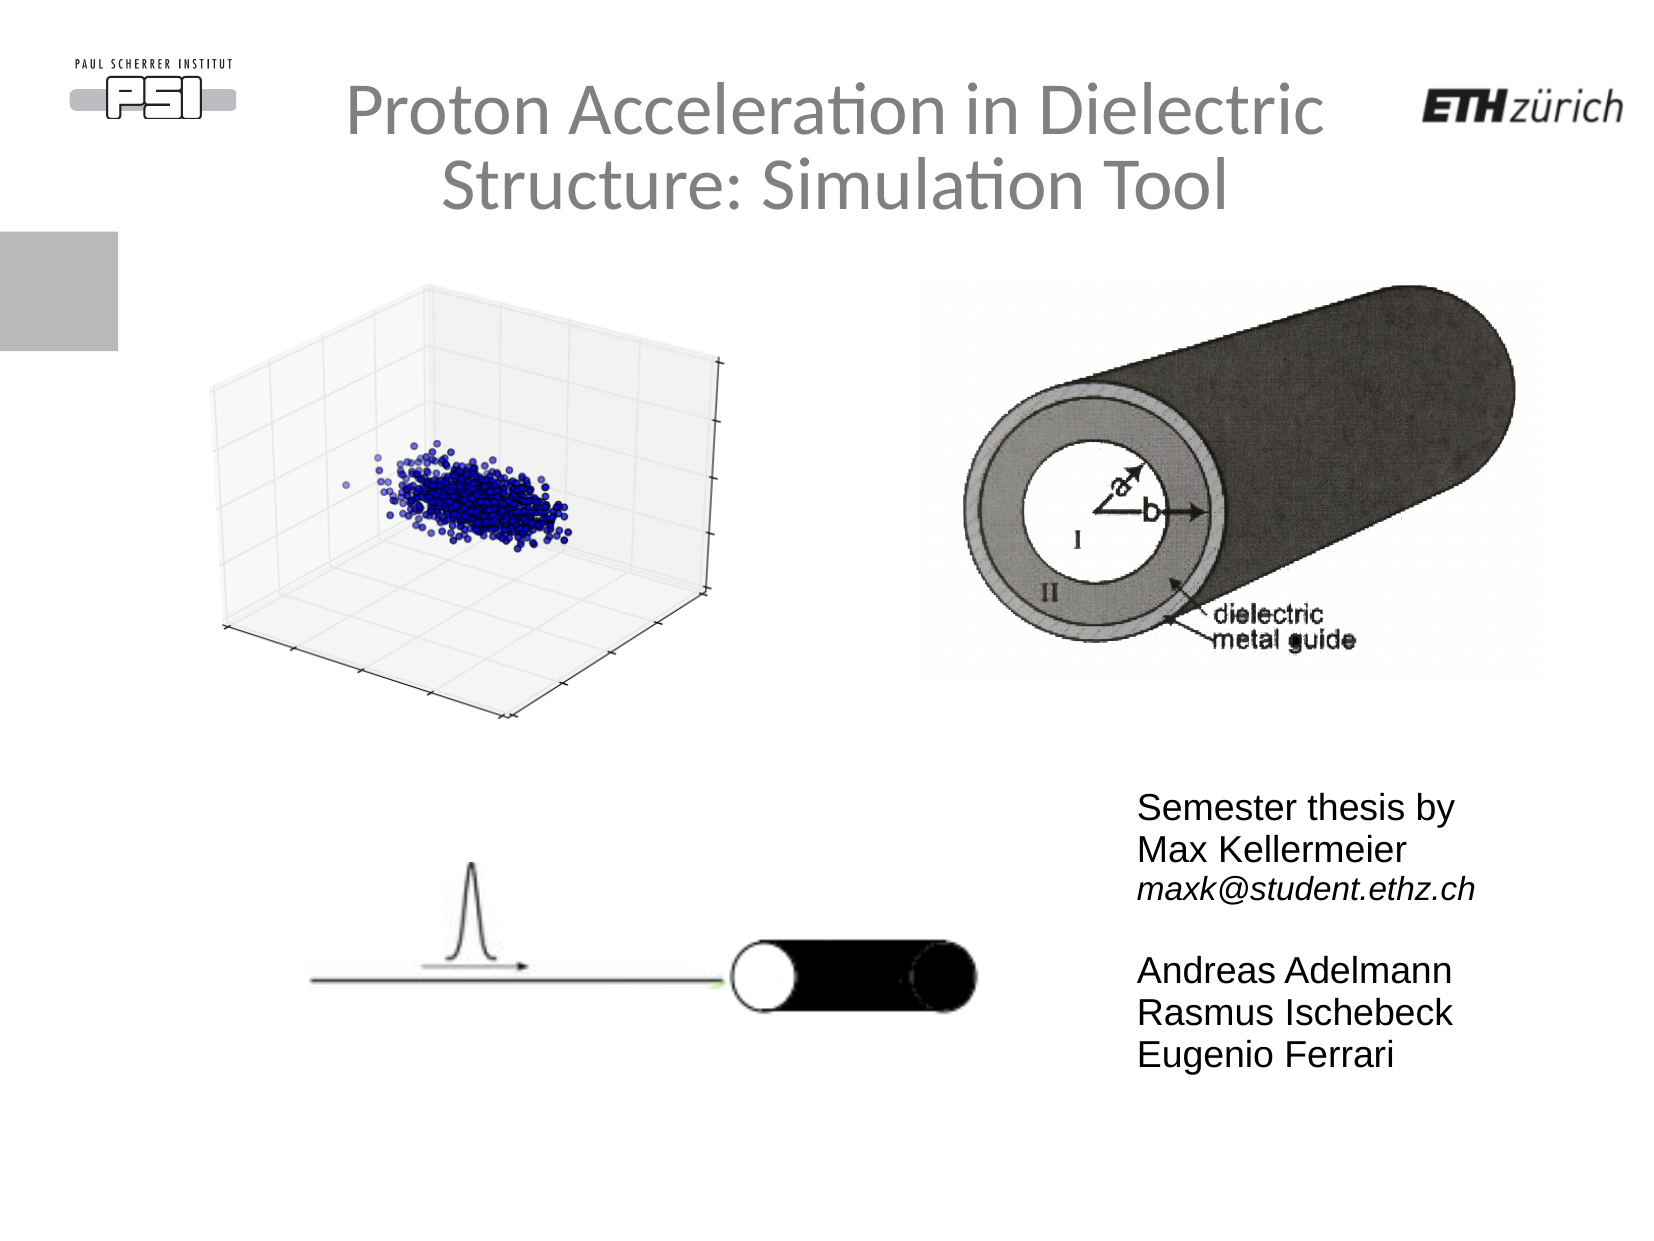

# Proton Acceleration in Dielectric Structure: Simulation Tool
Semester thesis by
Max Kellermeier
maxk@student.ethz.ch
Andreas Adelmann
Rasmus Ischebeck
Eugenio Ferrari